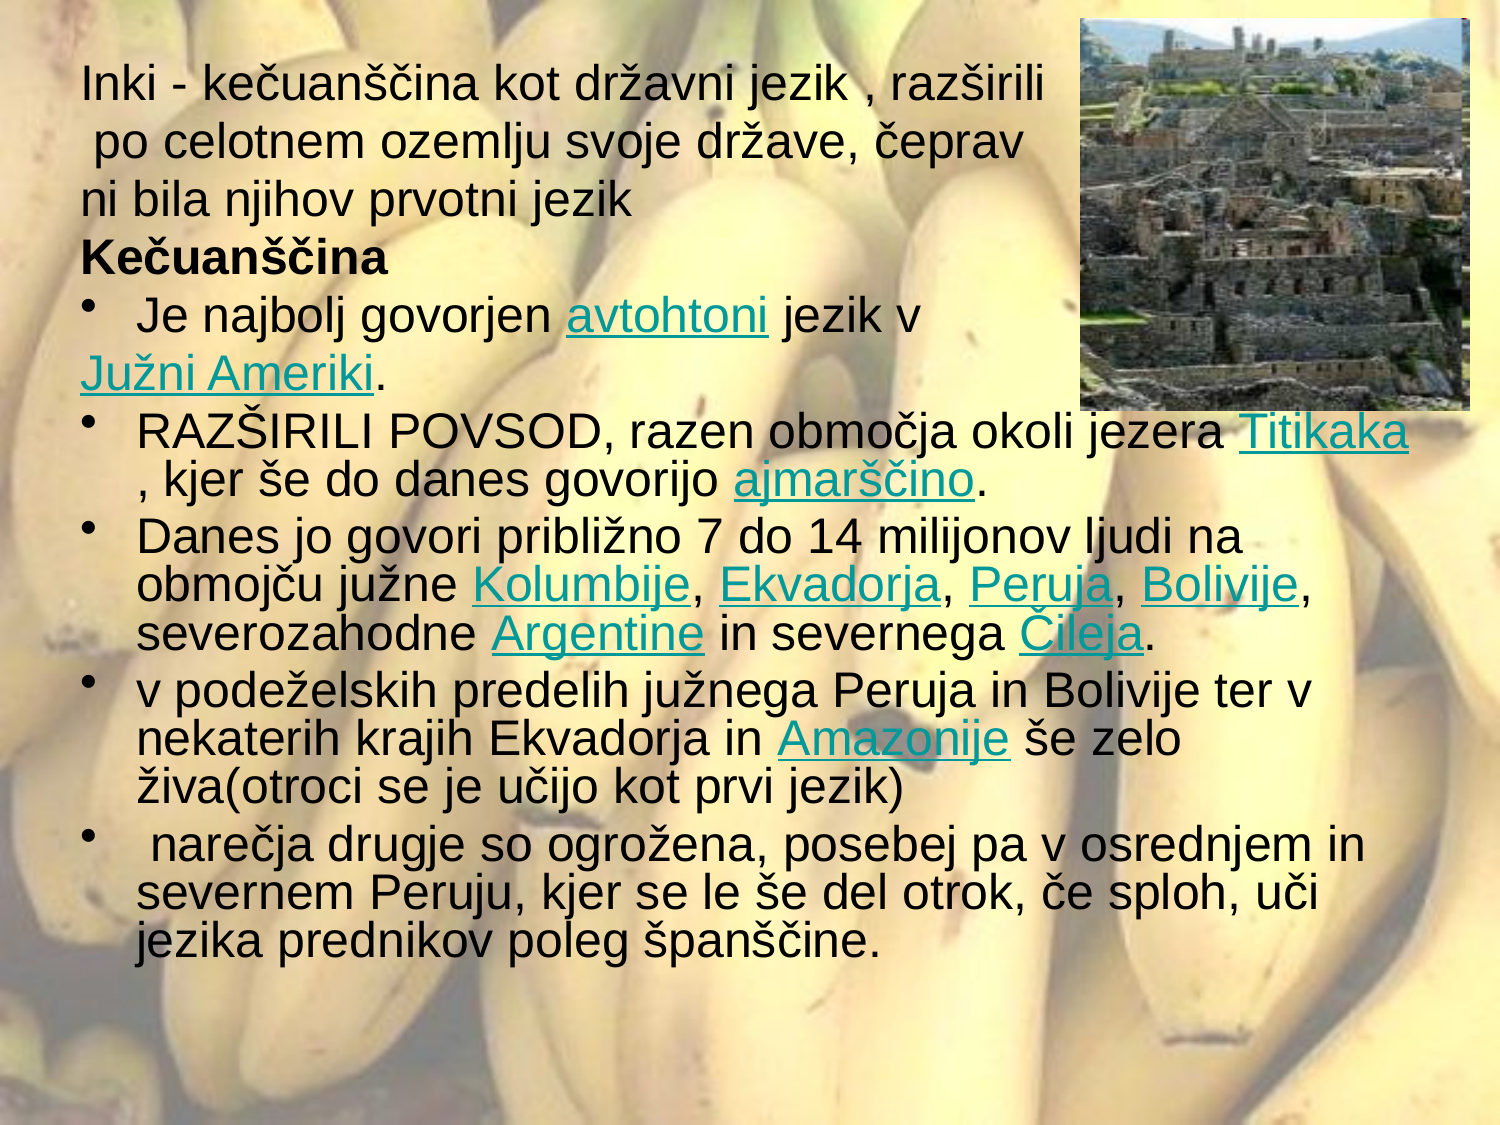

# Inki - kečuanščina kot državni jezik , razširili
 po celotnem ozemlju svoje države, čeprav
ni bila njihov prvotni jezik
Kečuanščina
Je najbolj govorjen avtohtoni jezik v
Južni Ameriki.
RAZŠIRILI POVSOD, razen območja okoli jezera Titikaka, kjer še do danes govorijo ajmarščino.
Danes jo govori približno 7 do 14 milijonov ljudi na obmojču južne Kolumbije, Ekvadorja, Peruja, Bolivije, severozahodne Argentine in severnega Čileja.
v podeželskih predelih južnega Peruja in Bolivije ter v nekaterih krajih Ekvadorja in Amazonije še zelo živa(otroci se je učijo kot prvi jezik)
 narečja drugje so ogrožena, posebej pa v osrednjem in severnem Peruju, kjer se le še del otrok, če sploh, uči jezika prednikov poleg španščine.